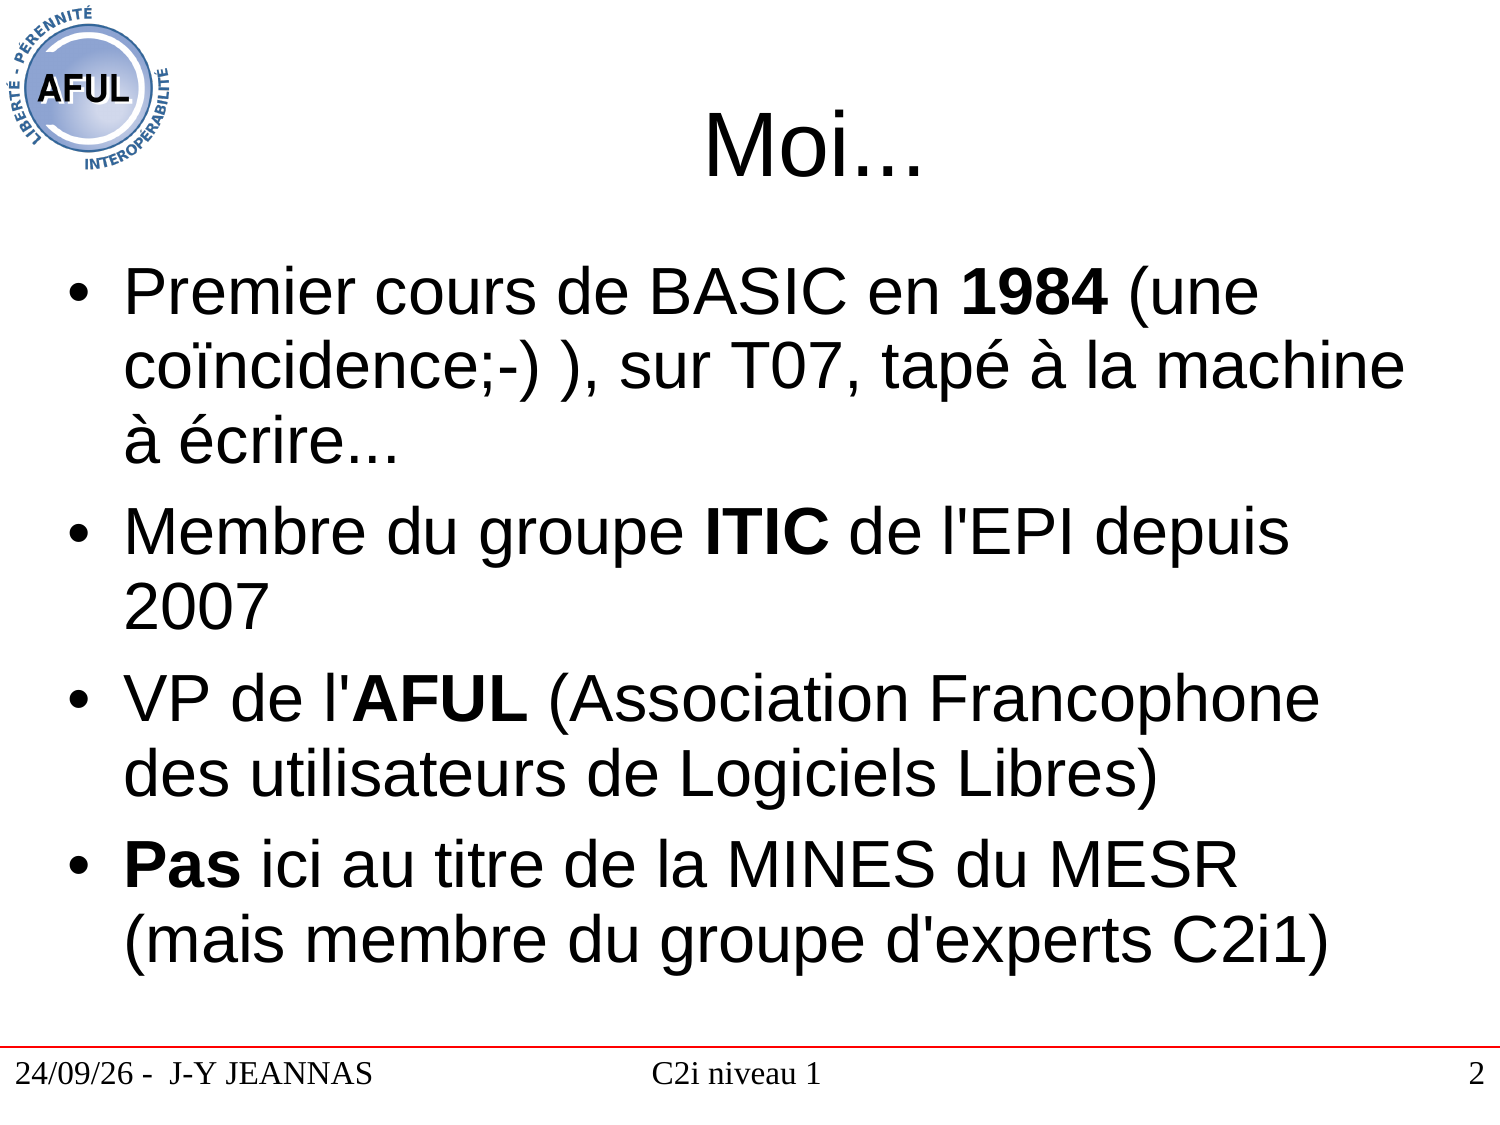

# Moi...
Premier cours de BASIC en 1984 (une coïncidence;-) ), sur T07, tapé à la machine à écrire...
Membre du groupe ITIC de l'EPI depuis 2007
VP de l'AFUL (Association Francophone des utilisateurs de Logiciels Libres)
Pas ici au titre de la MINES du MESR (mais membre du groupe d'experts C2i1)
2